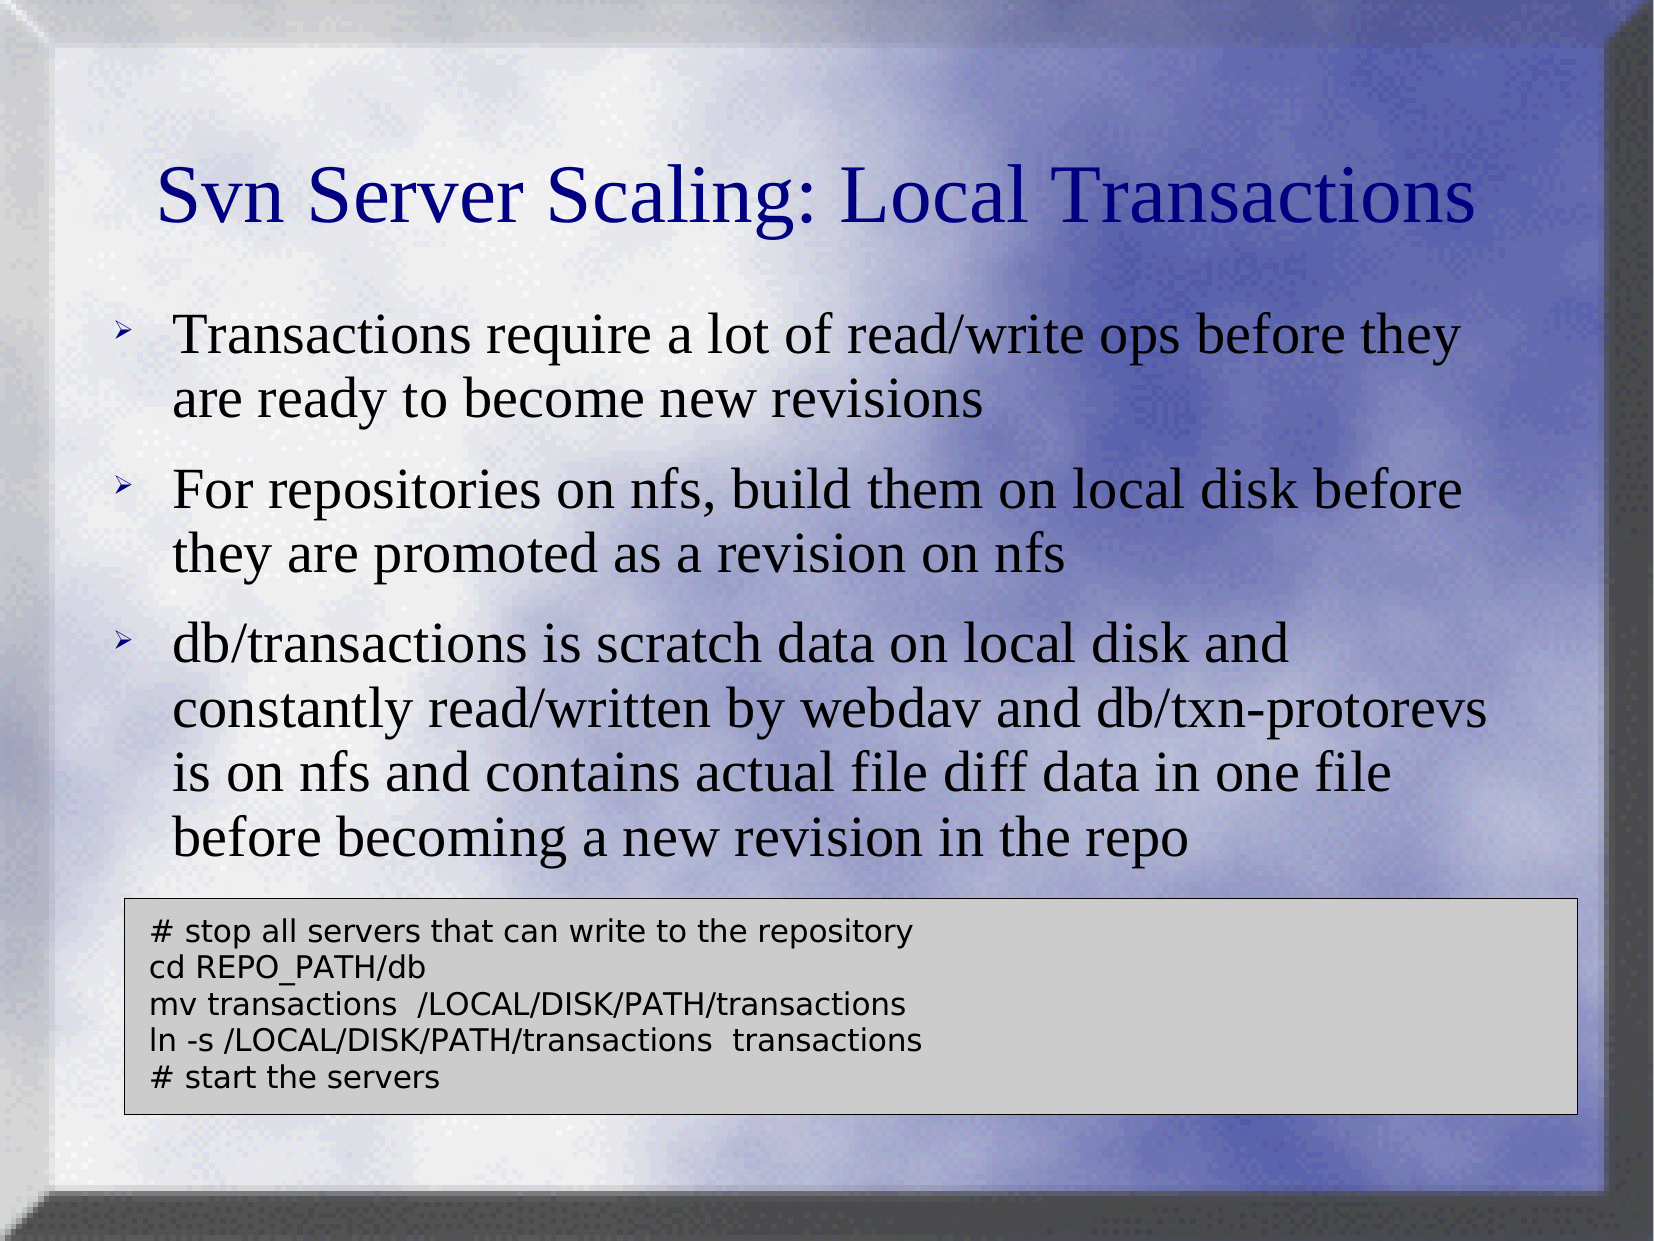

# Svn Server Scaling: Local Transactions
Transactions require a lot of read/write ops before they are ready to become new revisions
For repositories on nfs, build them on local disk before they are promoted as a revision on nfs
db/transactions is scratch data on local disk and constantly read/written by webdav and db/txn-protorevs is on nfs and contains actual file diff data in one file before becoming a new revision in the repo
 # stop all servers that can write to the repository
 cd REPO_PATH/db
 mv transactions /LOCAL/DISK/PATH/transactions
 ln -s /LOCAL/DISK/PATH/transactions transactions
 # start the servers